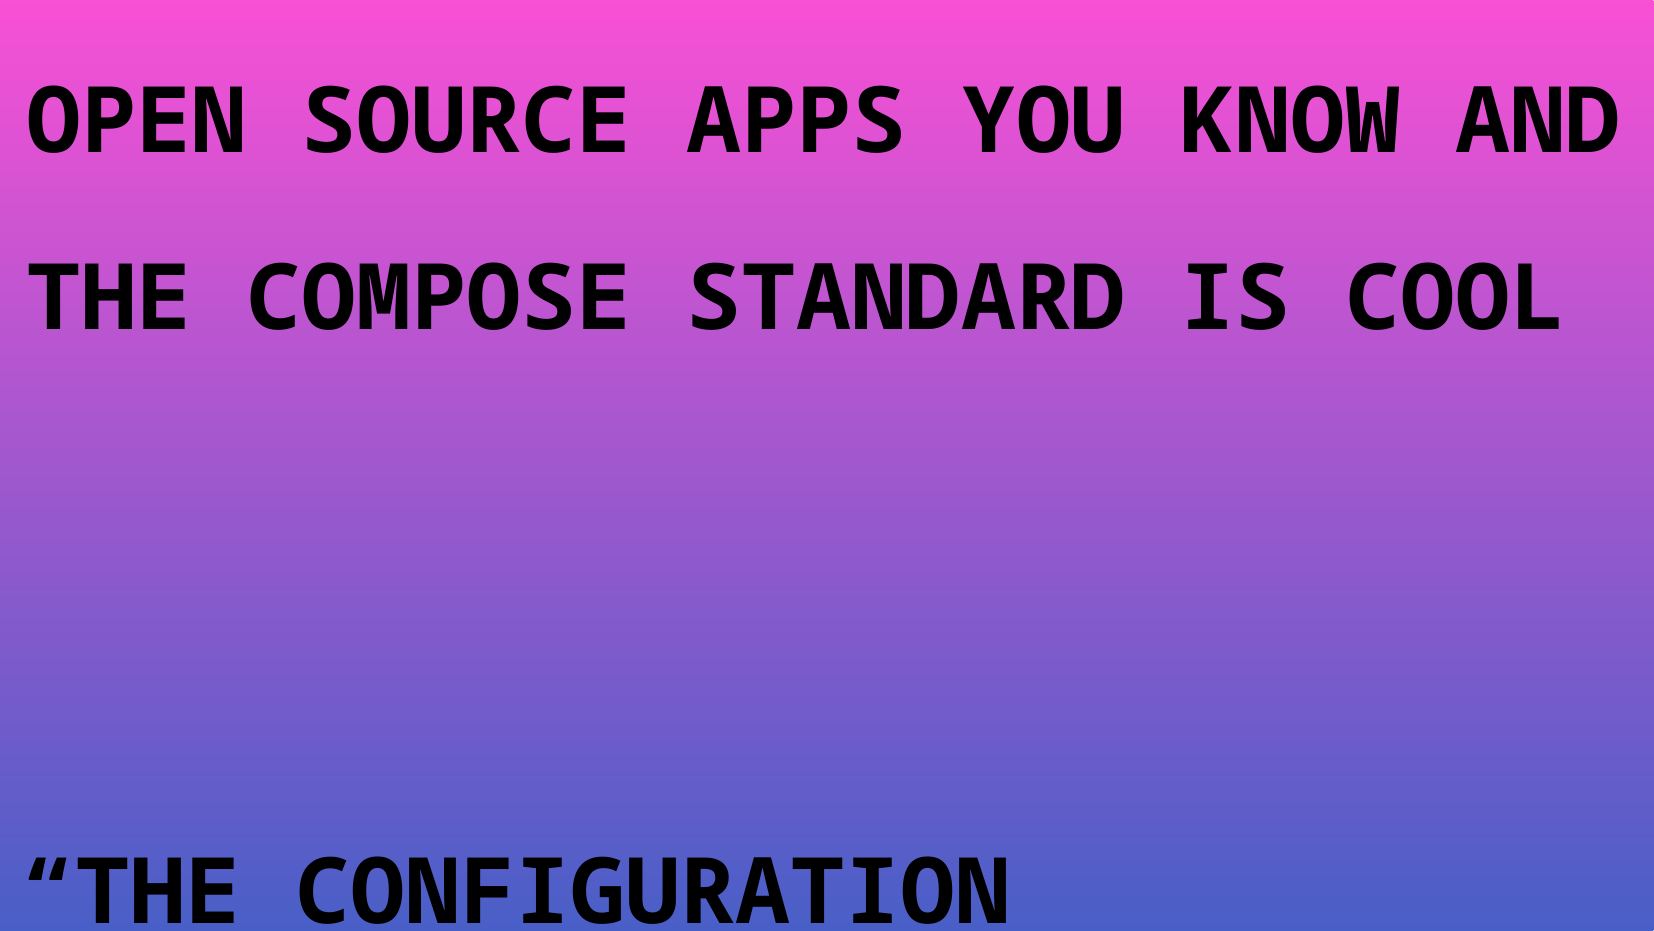

OPEN SOURCE APPS YOU KNOW AND HATE
THE COMPOSE STANDARD IS COOL
“THE CONFIGURATION COMMONS”